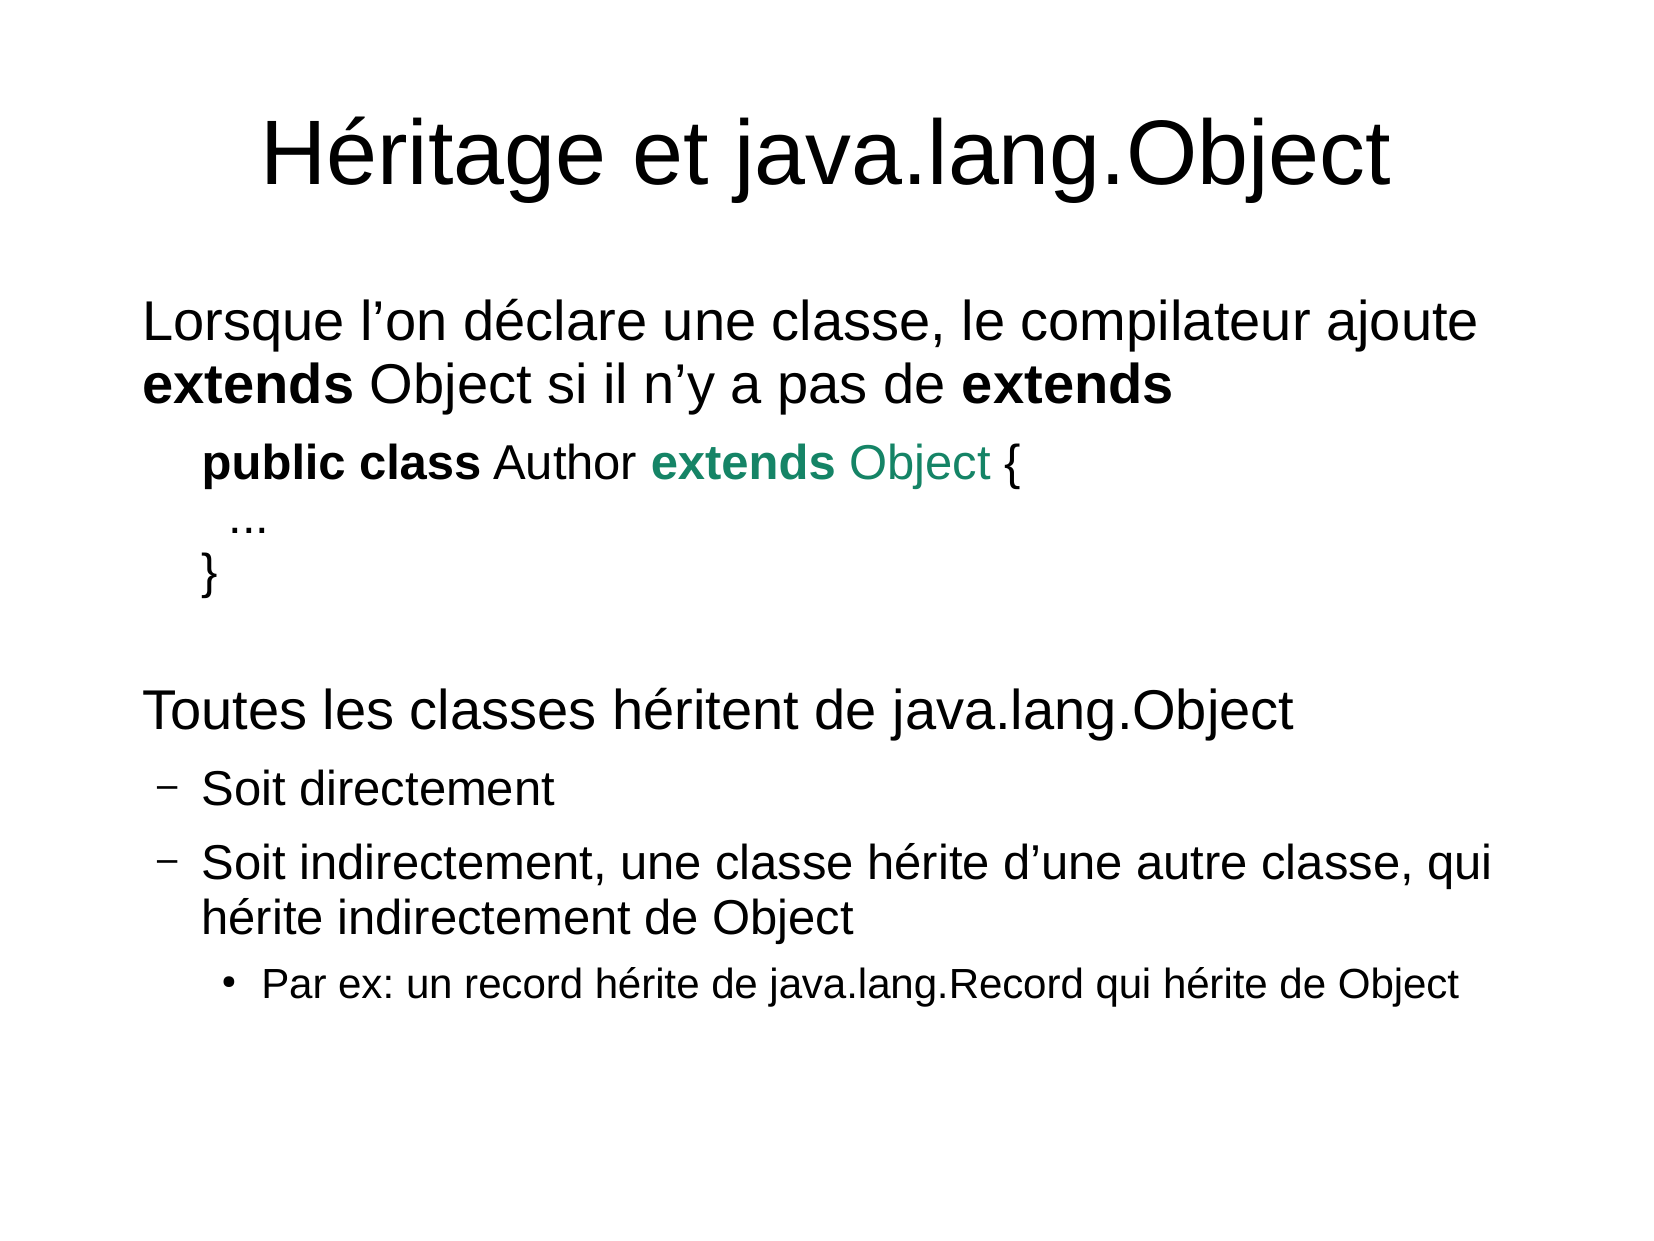

# Héritage et java.lang.Object
Lorsque l’on déclare une classe, le compilateur ajoute extends Object si il n’y a pas de extends
public class Author extends Object {
 ...
}
Toutes les classes héritent de java.lang.Object
Soit directement
Soit indirectement, une classe hérite d’une autre classe, qui hérite indirectement de Object
Par ex: un record hérite de java.lang.Record qui hérite de Object